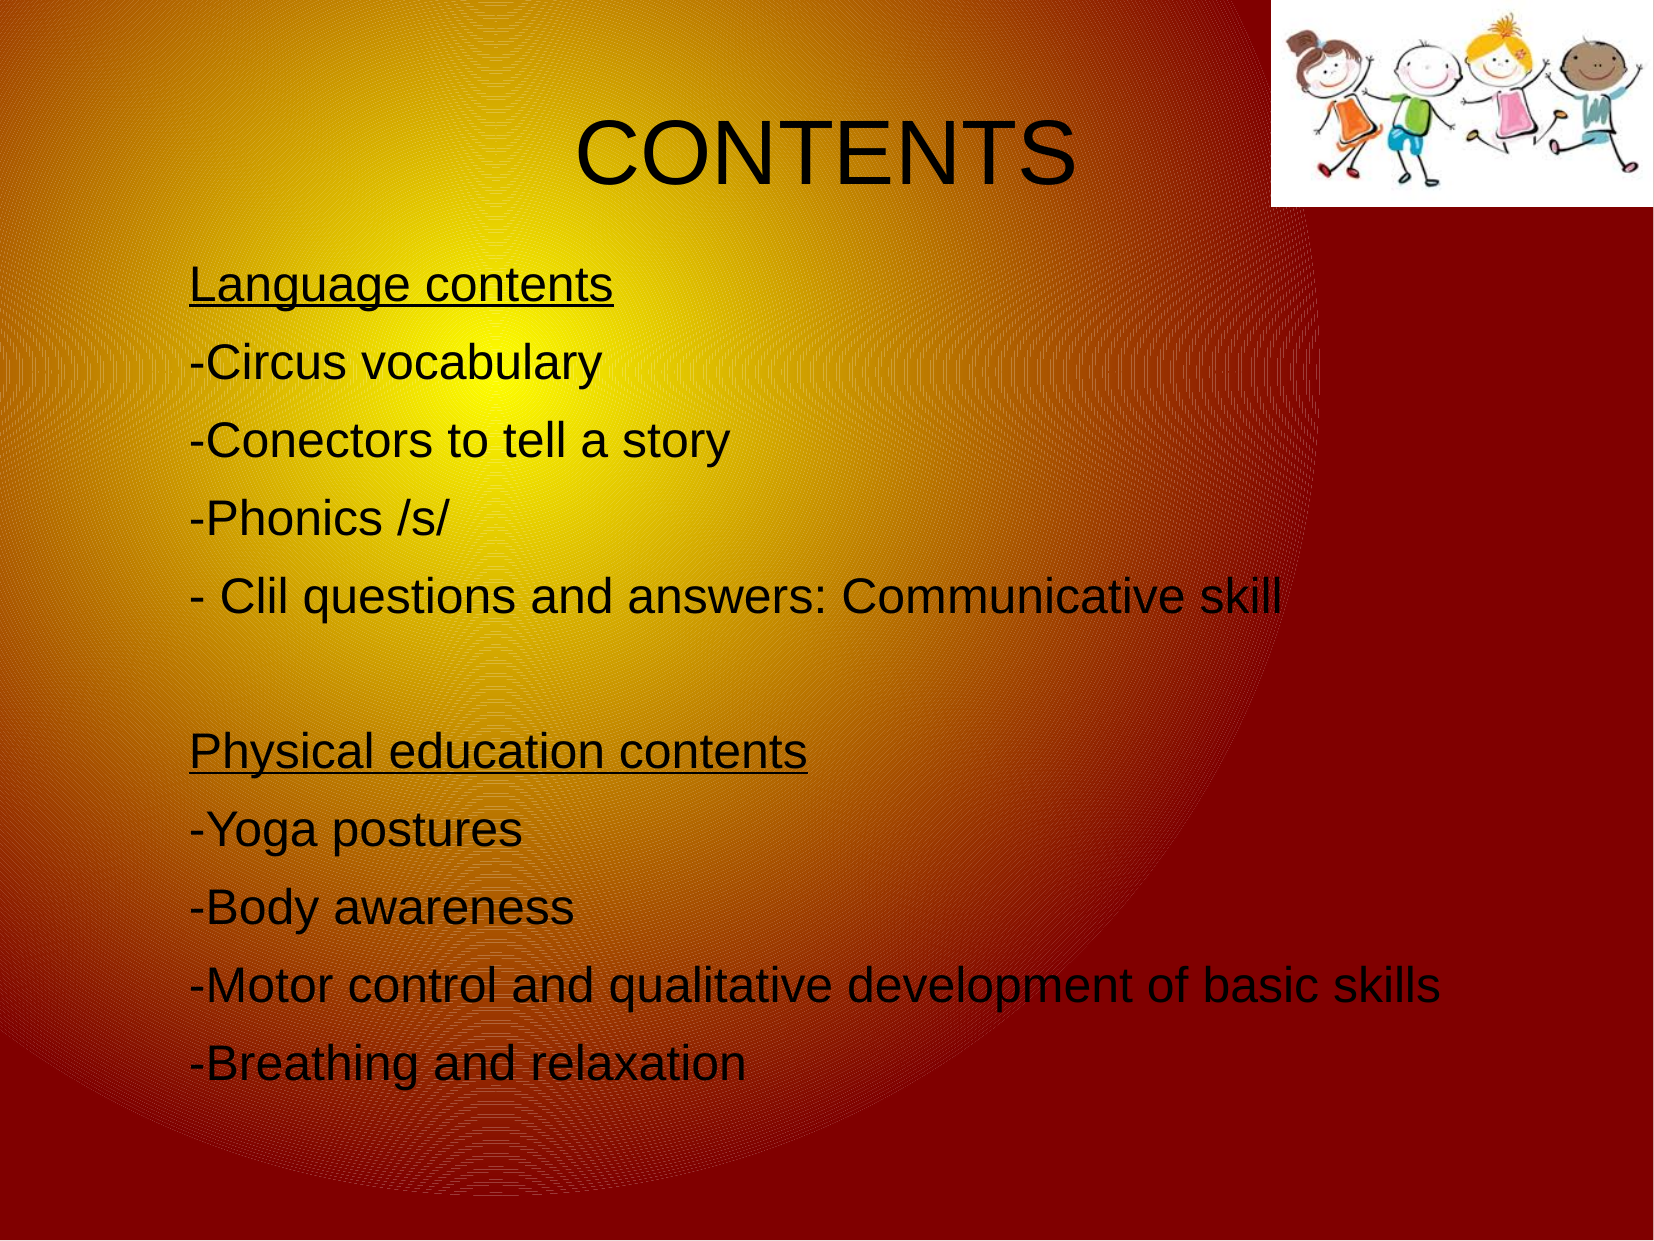

# CONTENTS
Language contents
-Circus vocabulary
-Conectors to tell a story
-Phonics /s/
- Clil questions and answers: Communicative skill
Physical education contents
-Yoga postures
-Body awareness
-Motor control and qualitative development of basic skills
-Breathing and relaxation